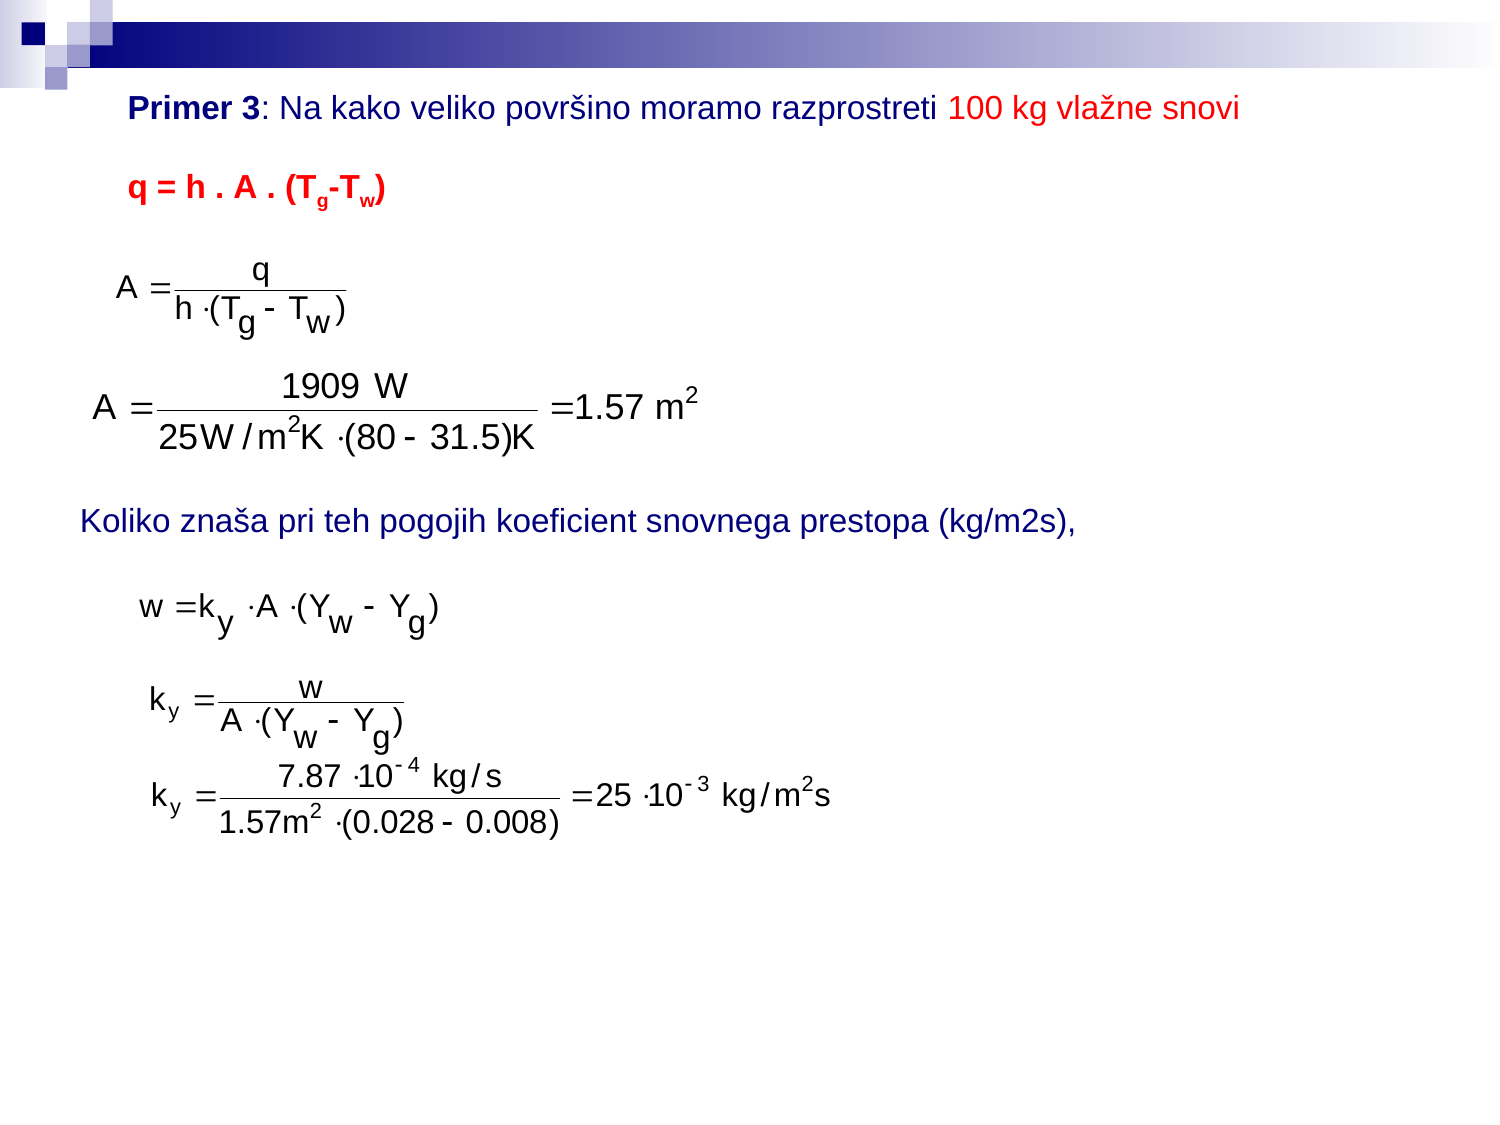

Primer 3: Na kako veliko površino moramo razprostreti 100 kg vlažne snovi
q = h . A . (Tg-Tw)
Koliko znaša pri teh pogojih koeficient snovnega prestopa (kg/m2s),